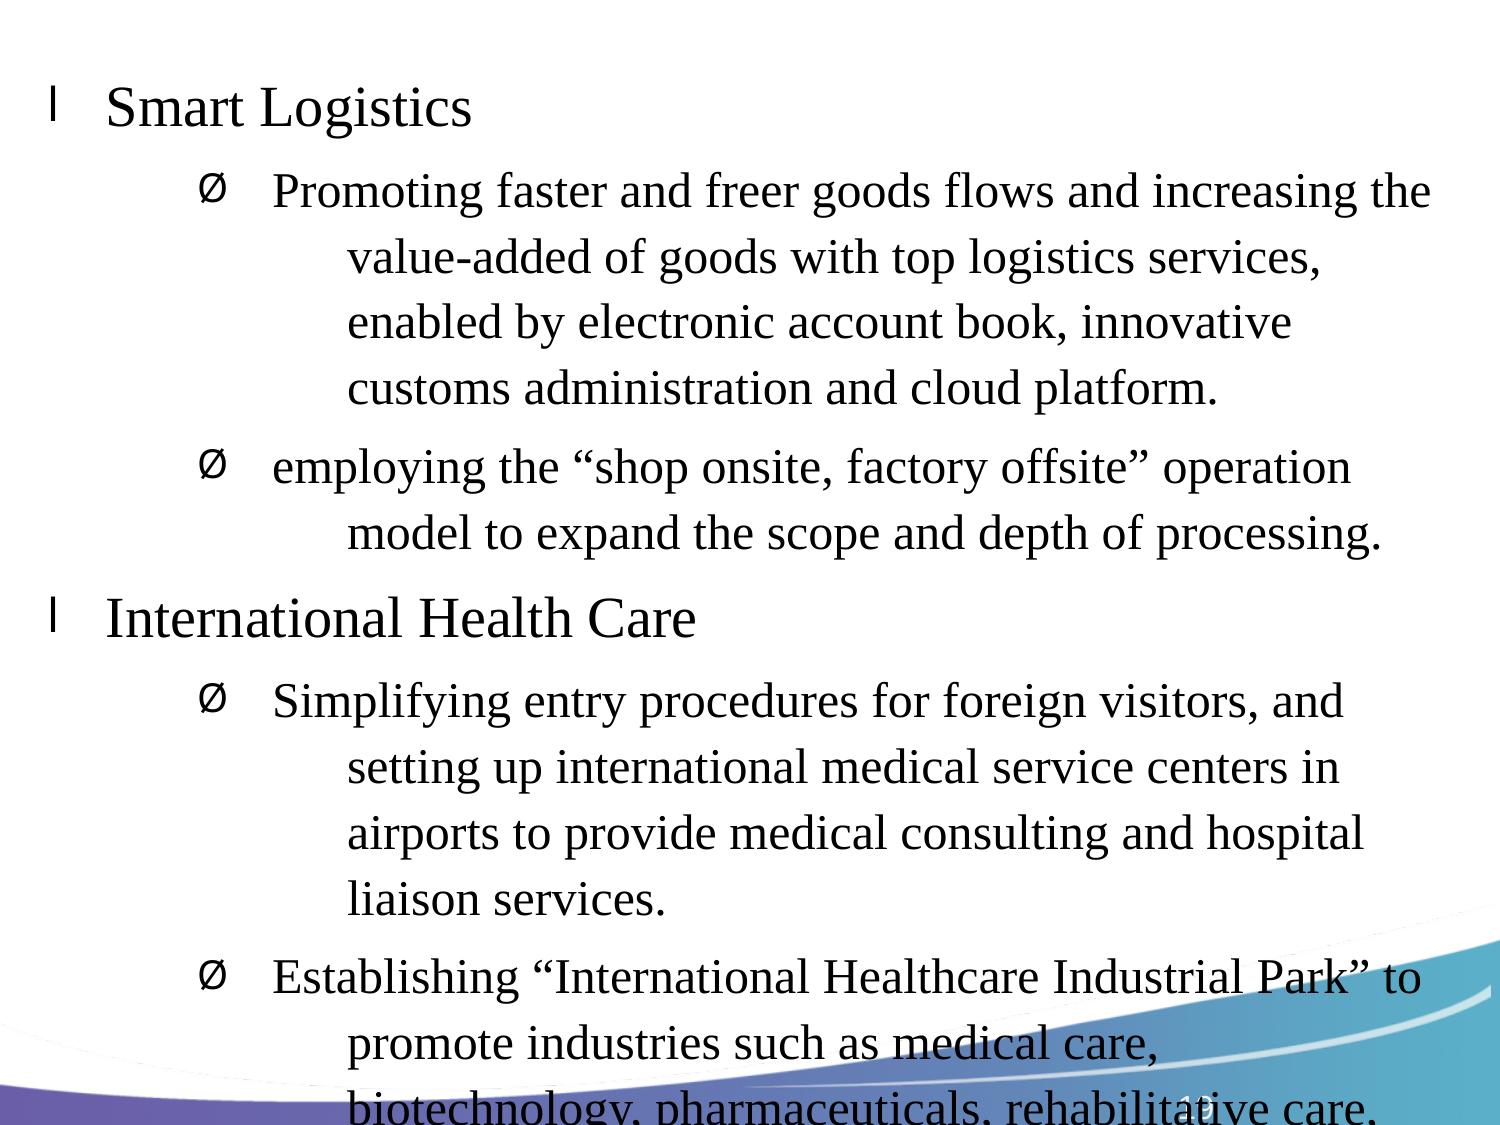

Smart Logistics
Promoting faster and freer goods flows and increasing the value-added of goods with top logistics services, enabled by electronic account book, innovative customs administration and cloud platform.
employing the “shop onsite, factory offsite” operation model to expand the scope and depth of processing.
International Health Care
Simplifying entry procedures for foreign visitors, and setting up international medical service centers in airports to provide medical consulting and hospital liaison services.
Establishing “International Healthcare Industrial Park” to promote industries such as medical care, biotechnology, pharmaceuticals, rehabilitative care, health enhancement etc.